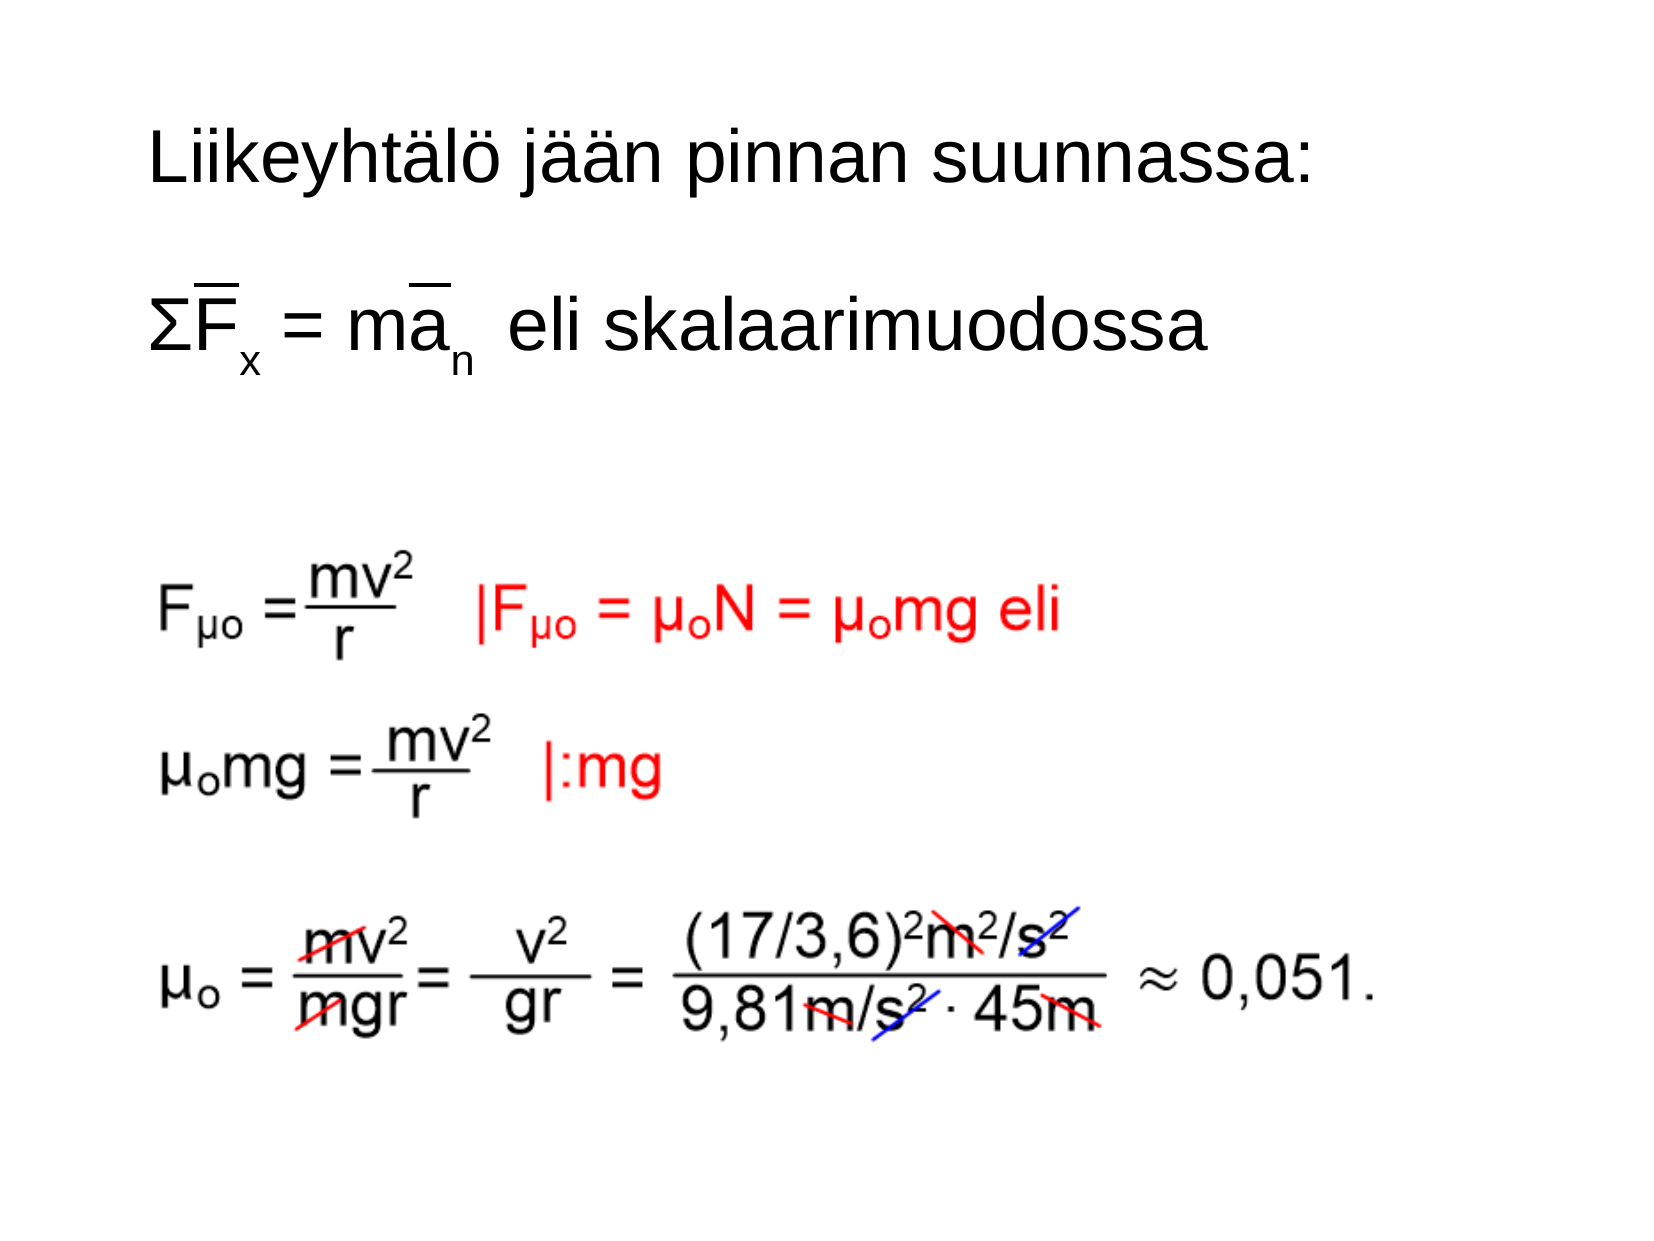

Liikeyhtälö jään pinnan suunnassa:
ΣFx = man eli skalaarimuodossa